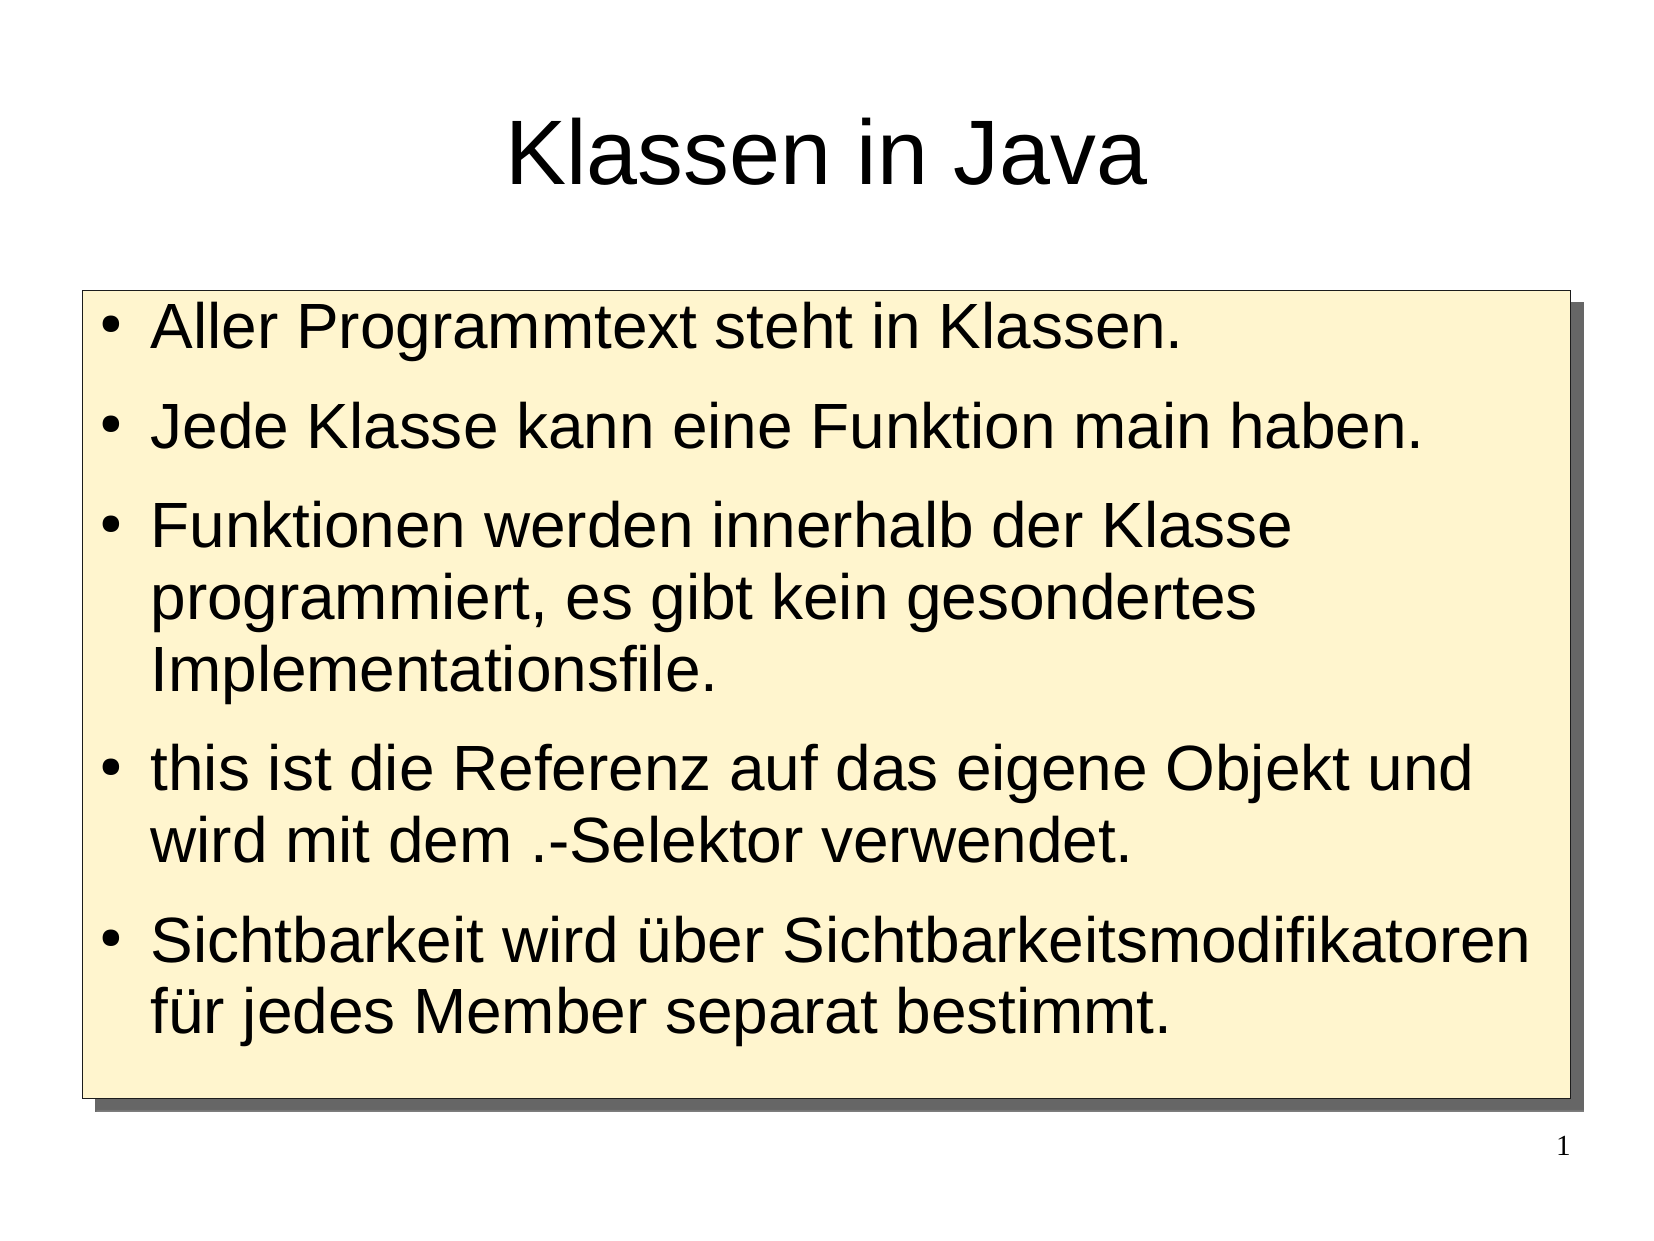

# Klassen in Java
Aller Programmtext steht in Klassen.
Jede Klasse kann eine Funktion main haben.
Funktionen werden innerhalb der Klasse programmiert, es gibt kein gesondertes Implementationsfile.
this ist die Referenz auf das eigene Objekt und wird mit dem .-Selektor verwendet.
Sichtbarkeit wird über Sichtbarkeitsmodifikatoren für jedes Member separat bestimmt.
1